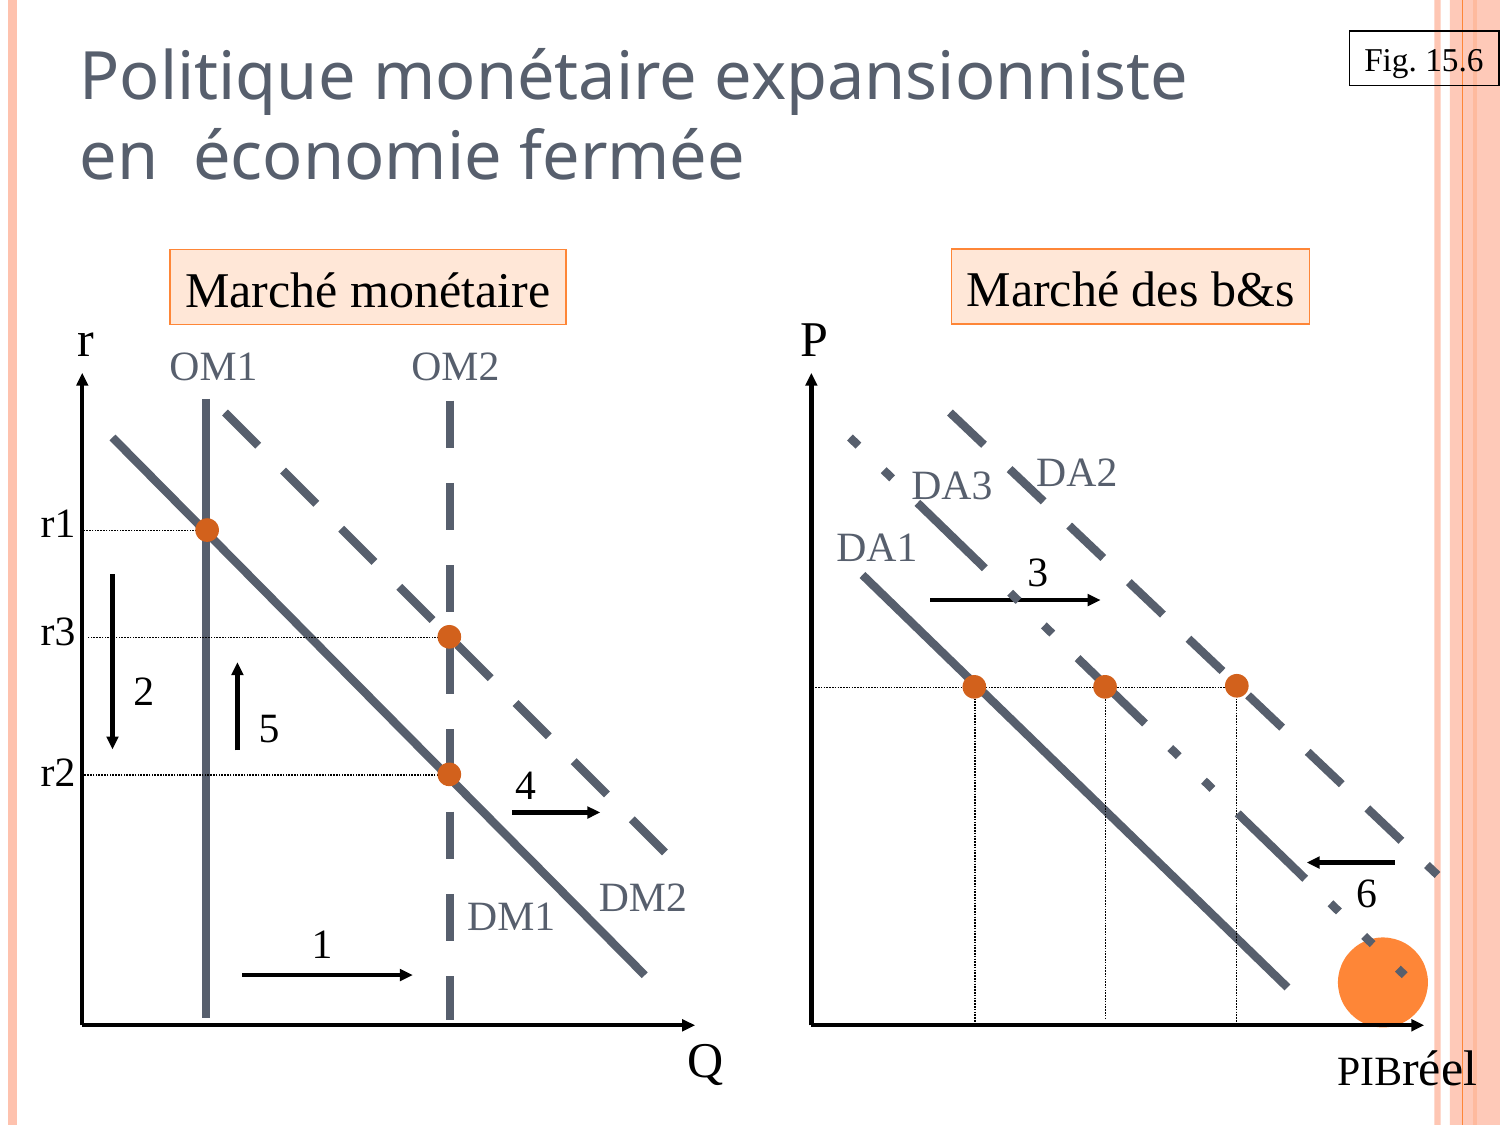

Politique monétaire expansionniste
en économie fermée
Fig. 15.6
Marché des b&s
Marché monétaire
r
P
OM1
OM2
1
4
DM2
DA2
3
DA3
6
r1
DA1
2
r2
r3
5
DM1
Q
PIBréel